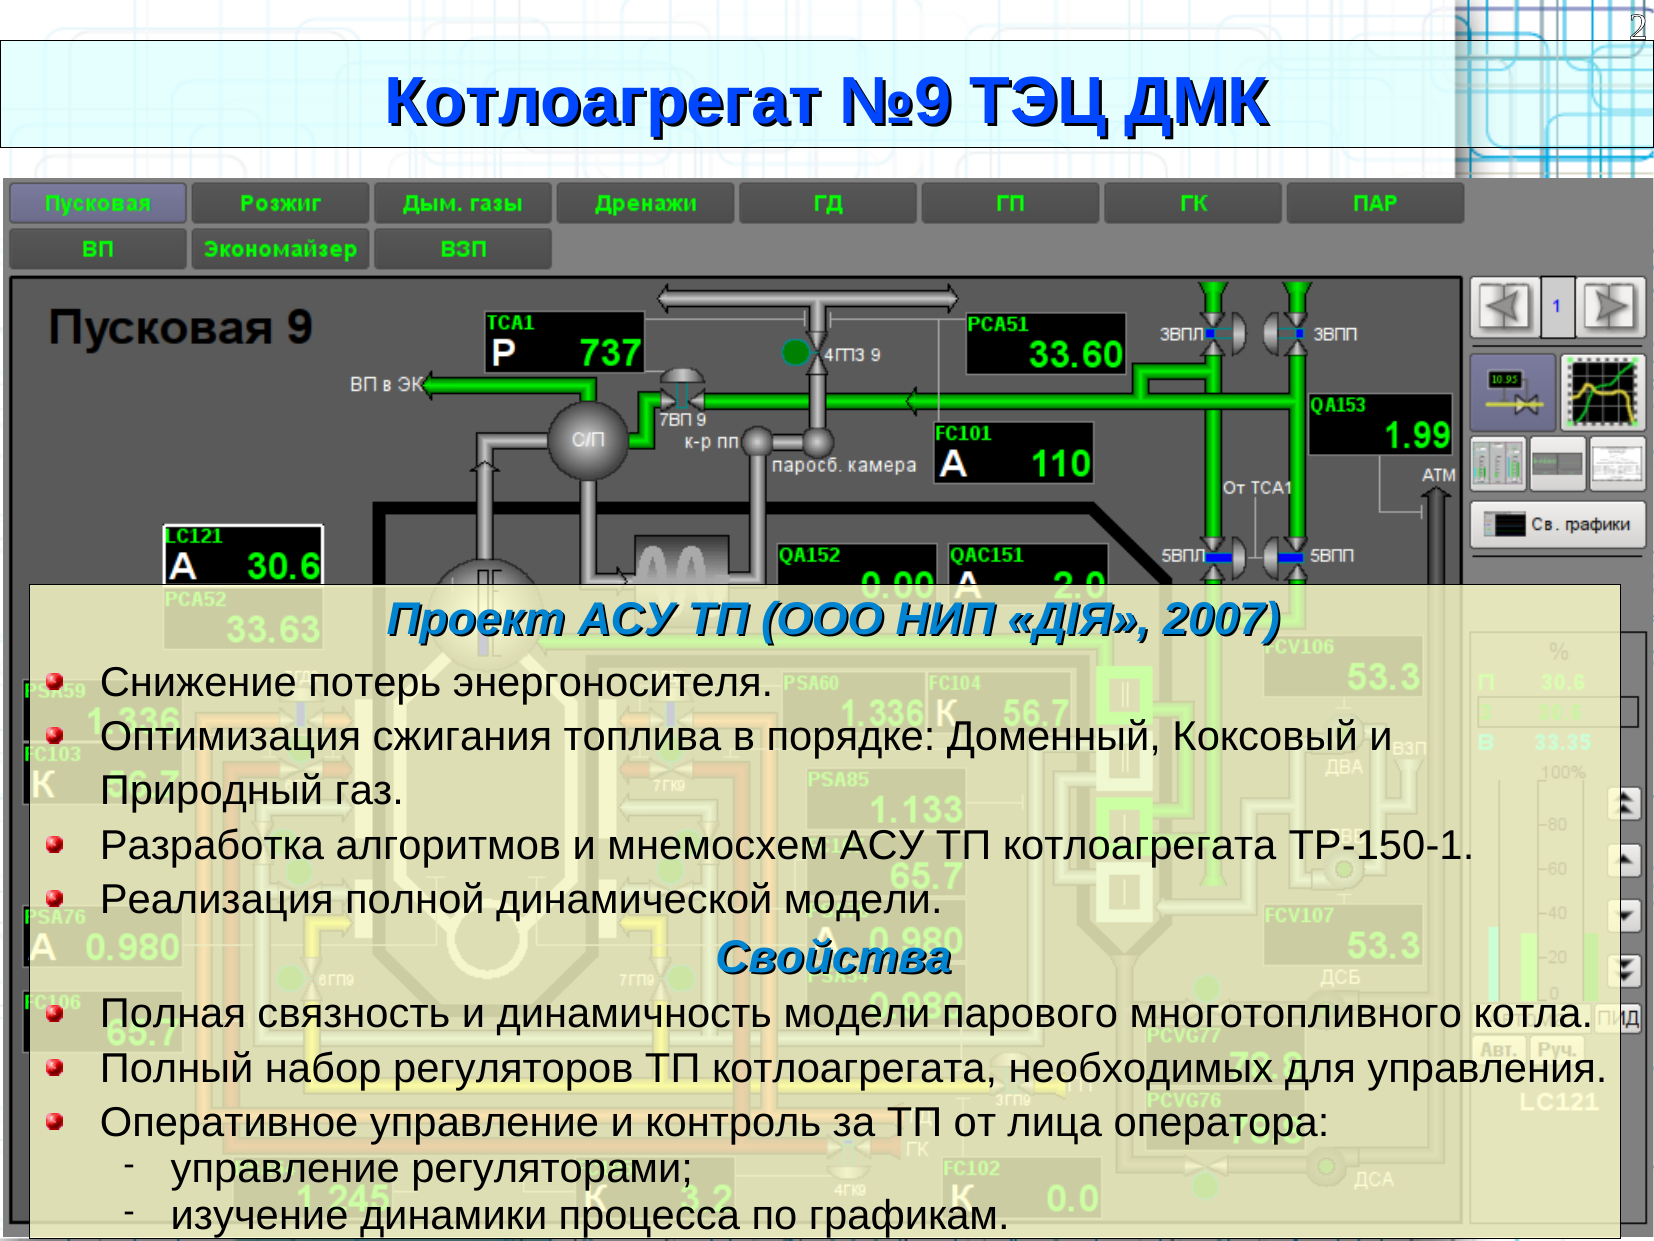

2
# Котлоагрегат №9 ТЭЦ ДМК
Проект АСУ ТП (ООО НИП «ДІЯ», 2007)
Снижение потерь энергоносителя.
Оптимизация сжигания топлива в порядке: Доменный, Коксовый и Природный газ.
Разработка алгоритмов и мнемосхем АСУ ТП котлоагрегата TP-150-1.
Реализация полной динамической модели.
Свойства
Полная связность и динамичность модели парового многотопливного котла.
Полный набор регуляторов ТП котлоагрегата, необходимых для управления.
Оперативное управление и контроль за ТП от лица оператора:
управление регуляторами;
изучение динамики процесса по графикам.
Котлоагрегат №9 — динамическая модель